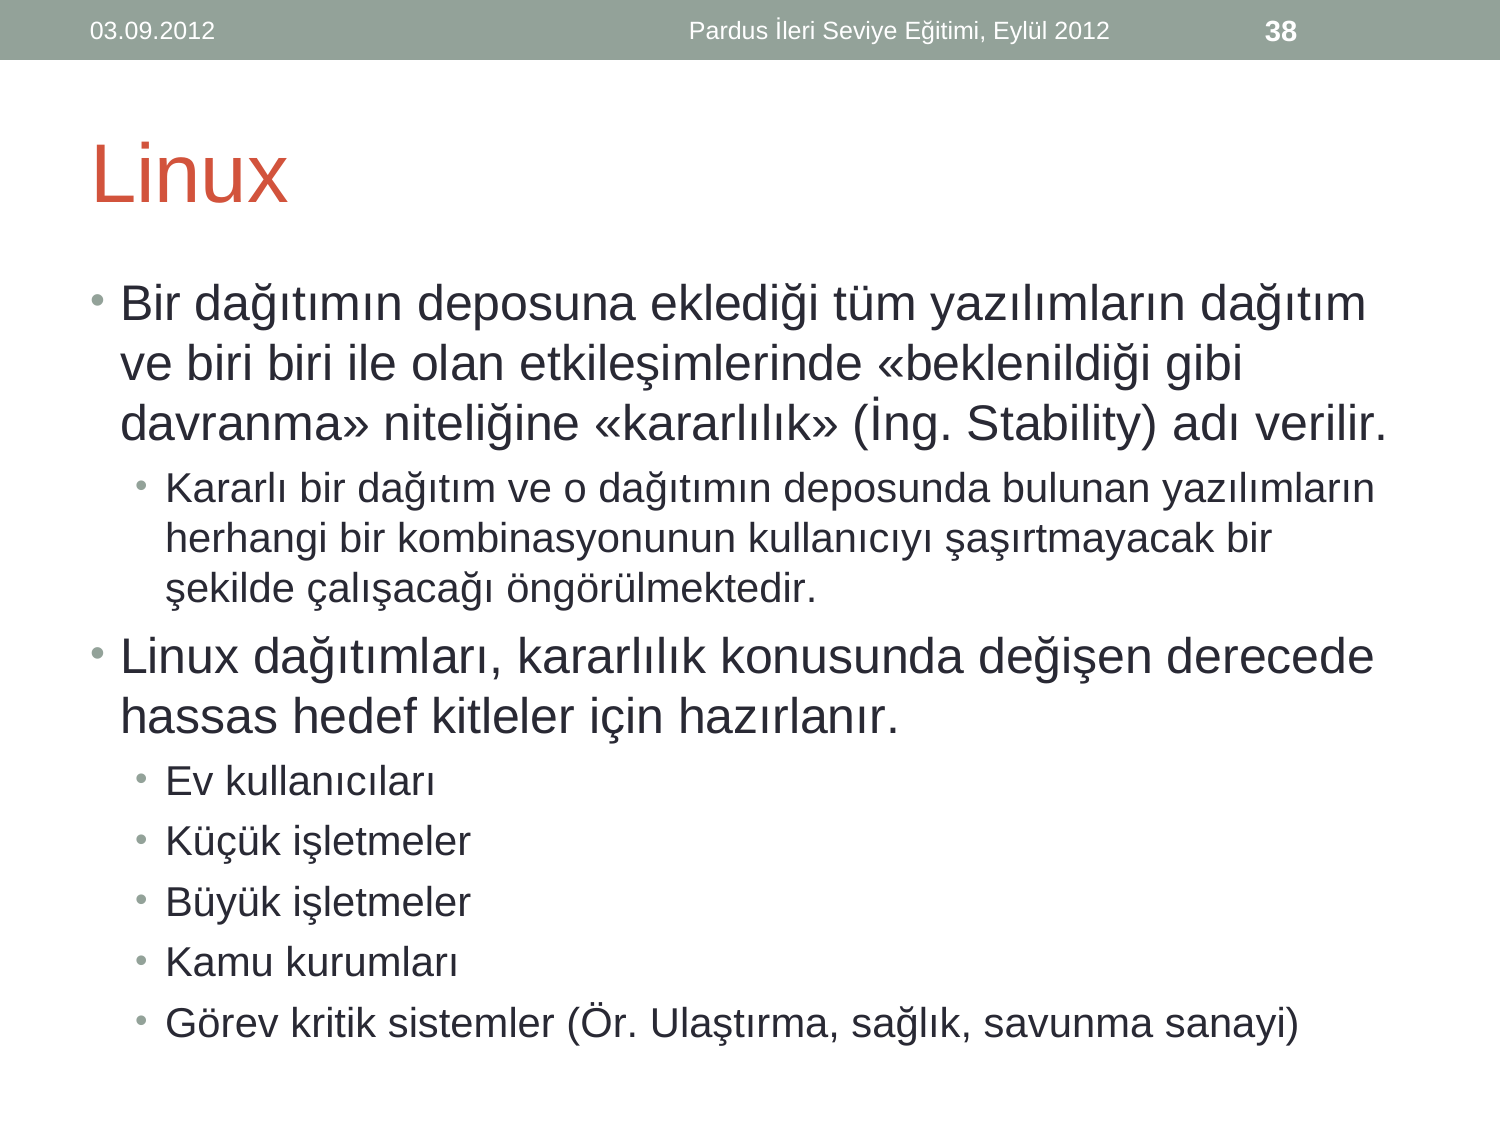

03.09.2012
Pardus İleri Seviye Eğitimi, Eylül 2012
# Linux
Bir dağıtımın deposuna eklediği tüm yazılımların dağıtım ve biri biri ile olan etkileşimlerinde «beklenildiği gibi davranma» niteliğine «kararlılık» (İng. Stability) adı verilir.
Kararlı bir dağıtım ve o dağıtımın deposunda bulunan yazılımların herhangi bir kombinasyonunun kullanıcıyı şaşırtmayacak bir şekilde çalışacağı öngörülmektedir.
Linux dağıtımları, kararlılık konusunda değişen derecede hassas hedef kitleler için hazırlanır.
Ev kullanıcıları
Küçük işletmeler
Büyük işletmeler
Kamu kurumları
Görev kritik sistemler (Ör. Ulaştırma, sağlık, savunma sanayi)